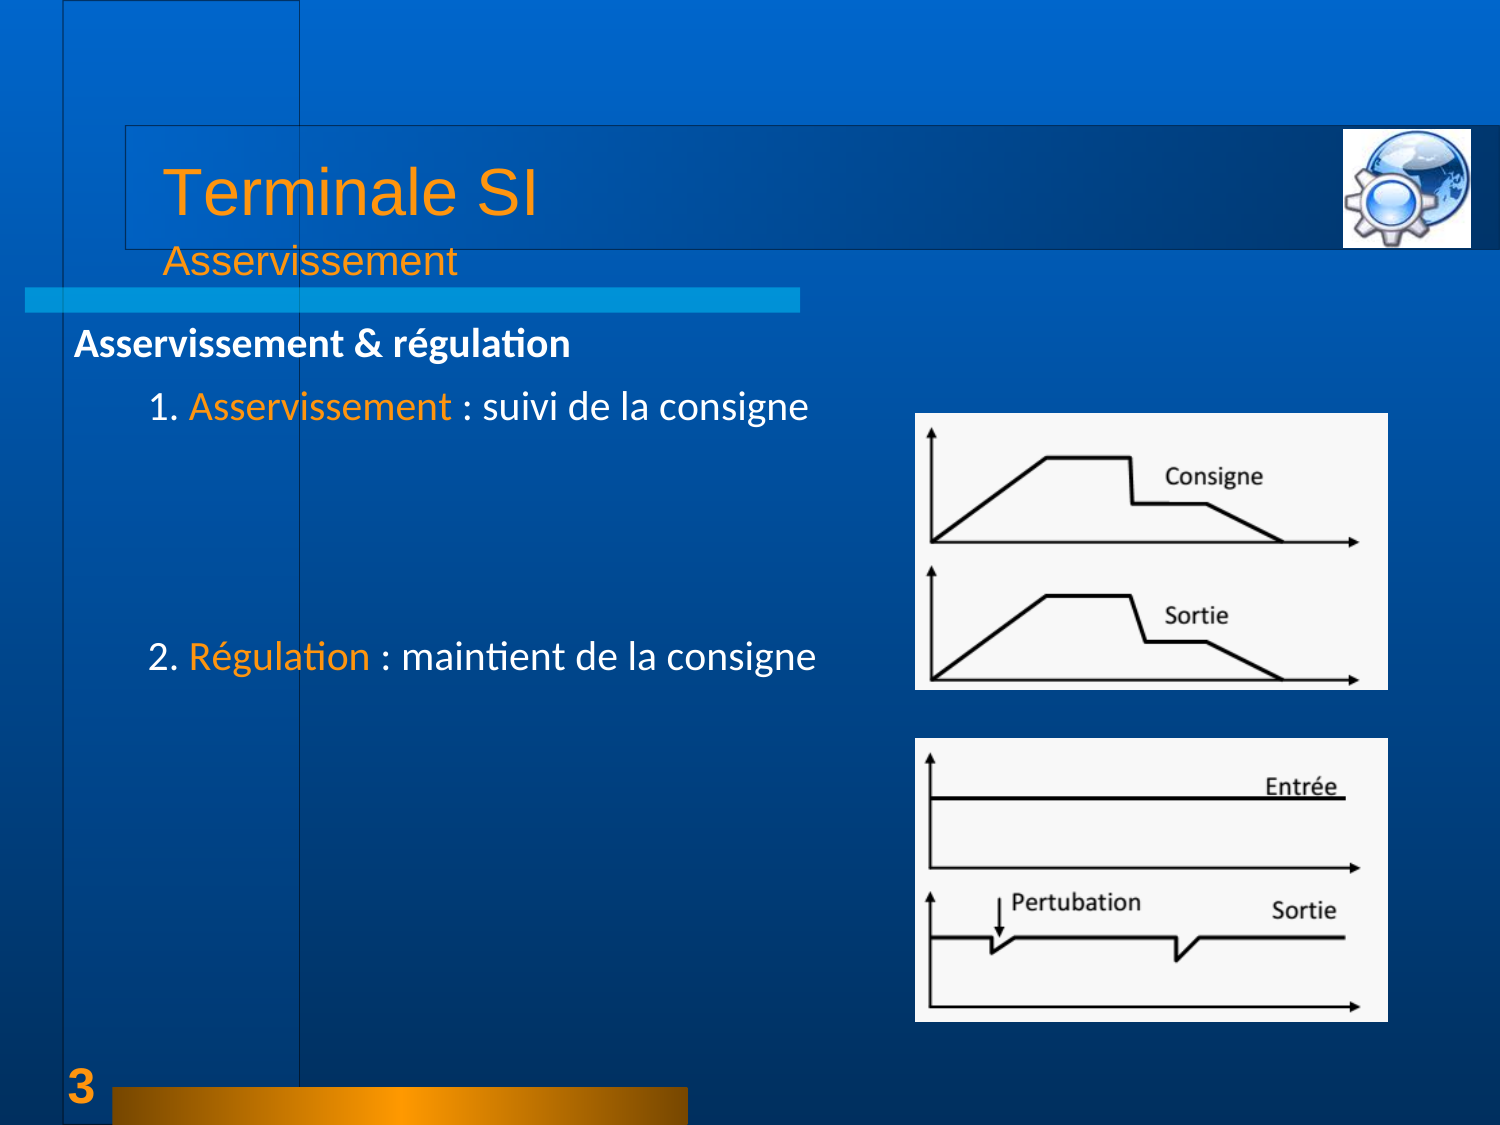

Asservissement & régulation
	1. Asservissement : suivi de la consigne
	2. Régulation : maintient de la consigne